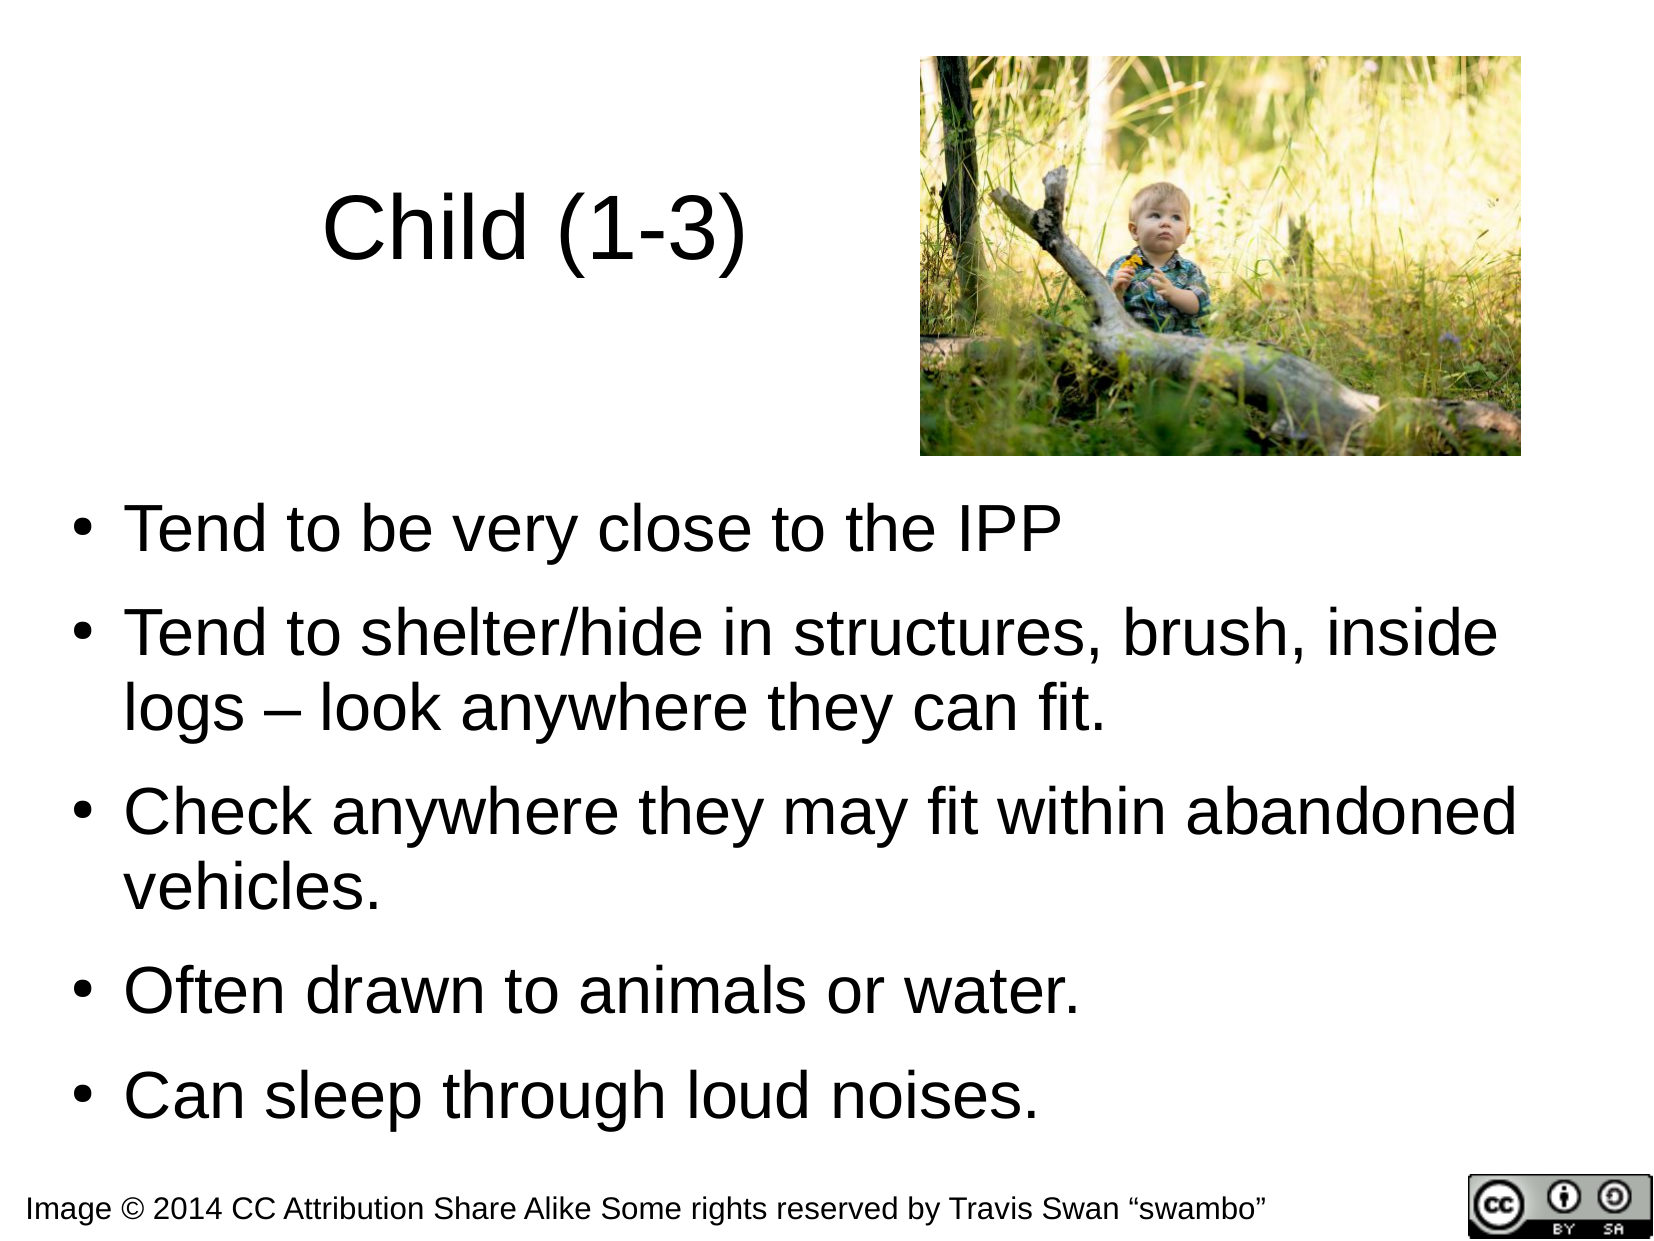

# Child (1-3)
Tend to be very close to the IPP
Tend to shelter/hide in structures, brush, inside logs – look anywhere they can fit.
Check anywhere they may fit within abandoned vehicles.
Often drawn to animals or water.
Can sleep through loud noises.
Image © 2014 CC Attribution Share Alike Some rights reserved by Travis Swan “swambo”